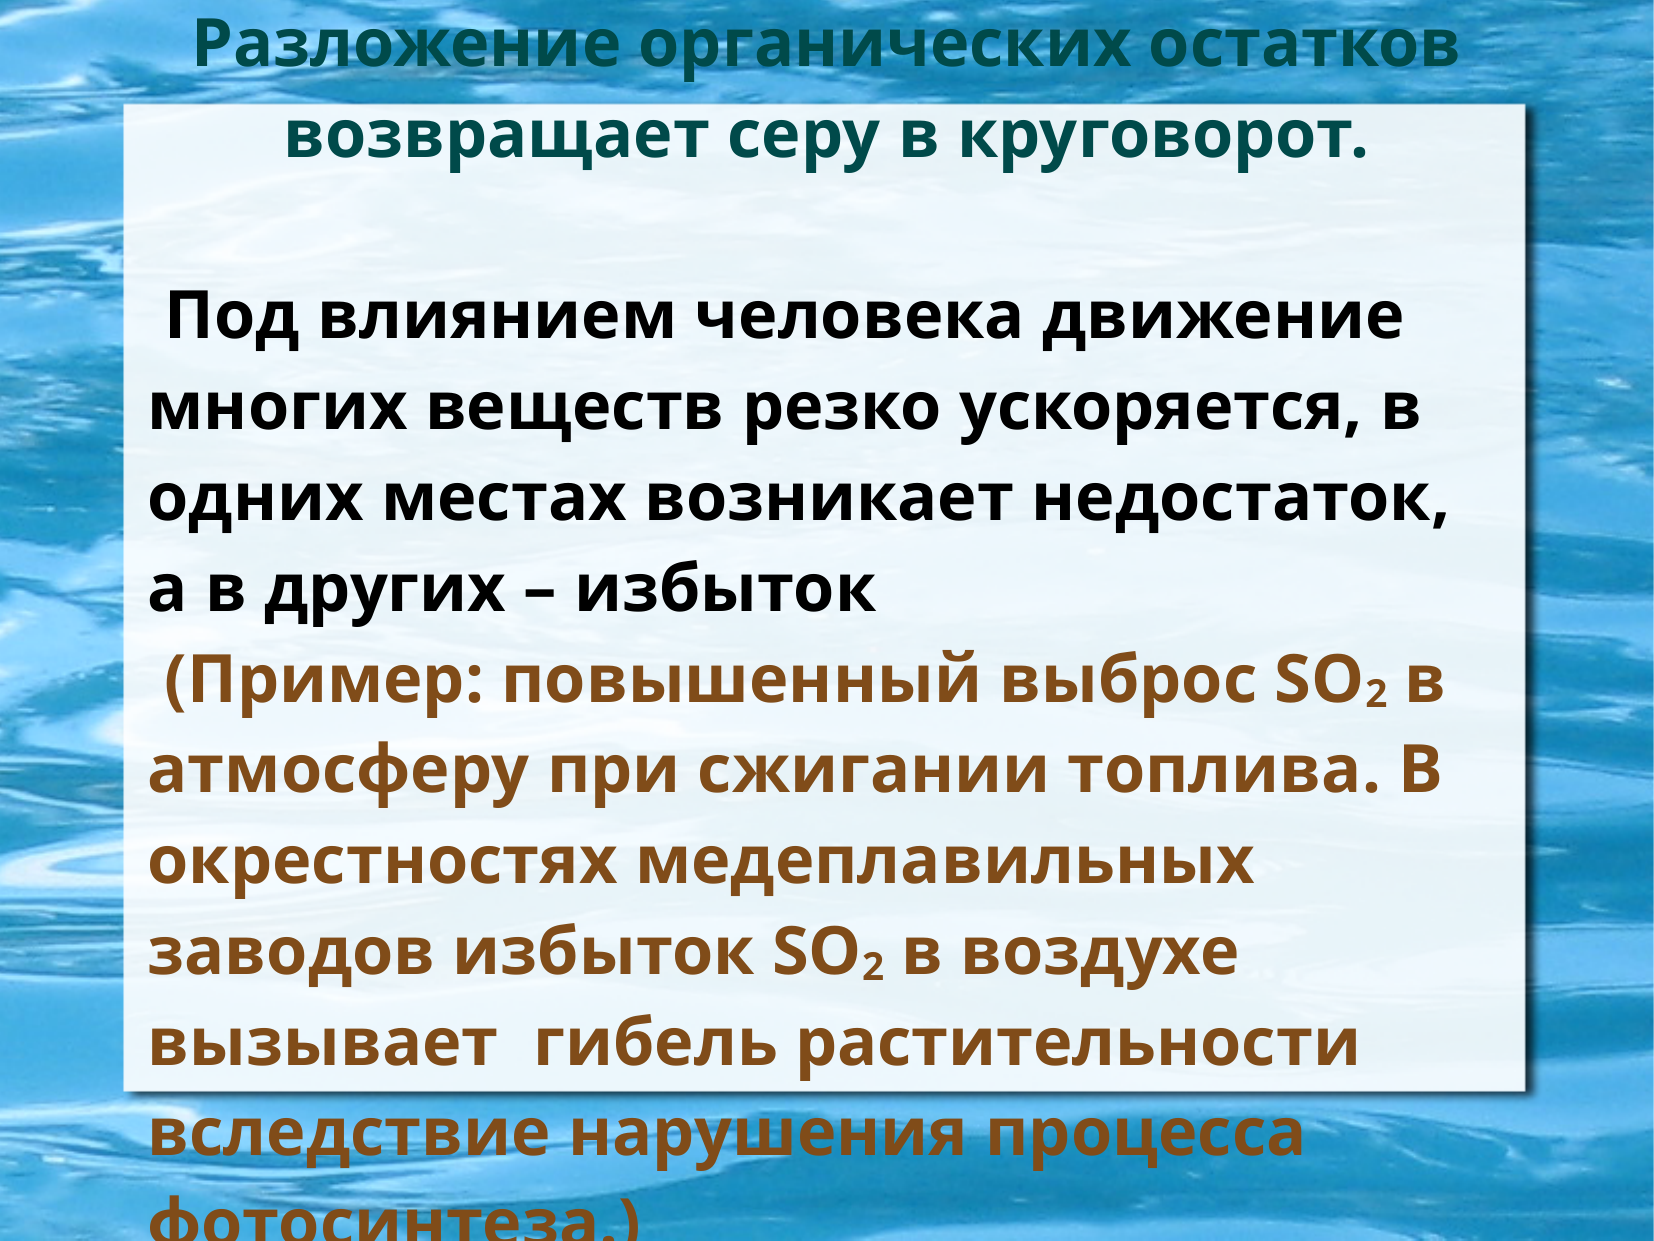

# Разложение органических остатков возвращает серу в круговорот.
 Под влиянием человека движение многих веществ резко ускоряется, в одних местах возникает недостаток, а в других – избыток
 (Пример: повышенный выброс SO2 в атмосферу при сжигании топлива. В окрестностях медеплавильных заводов избыток SO2 в воздухе вызывает гибель растительности вследствие нарушения процесса фотосинтеза.)